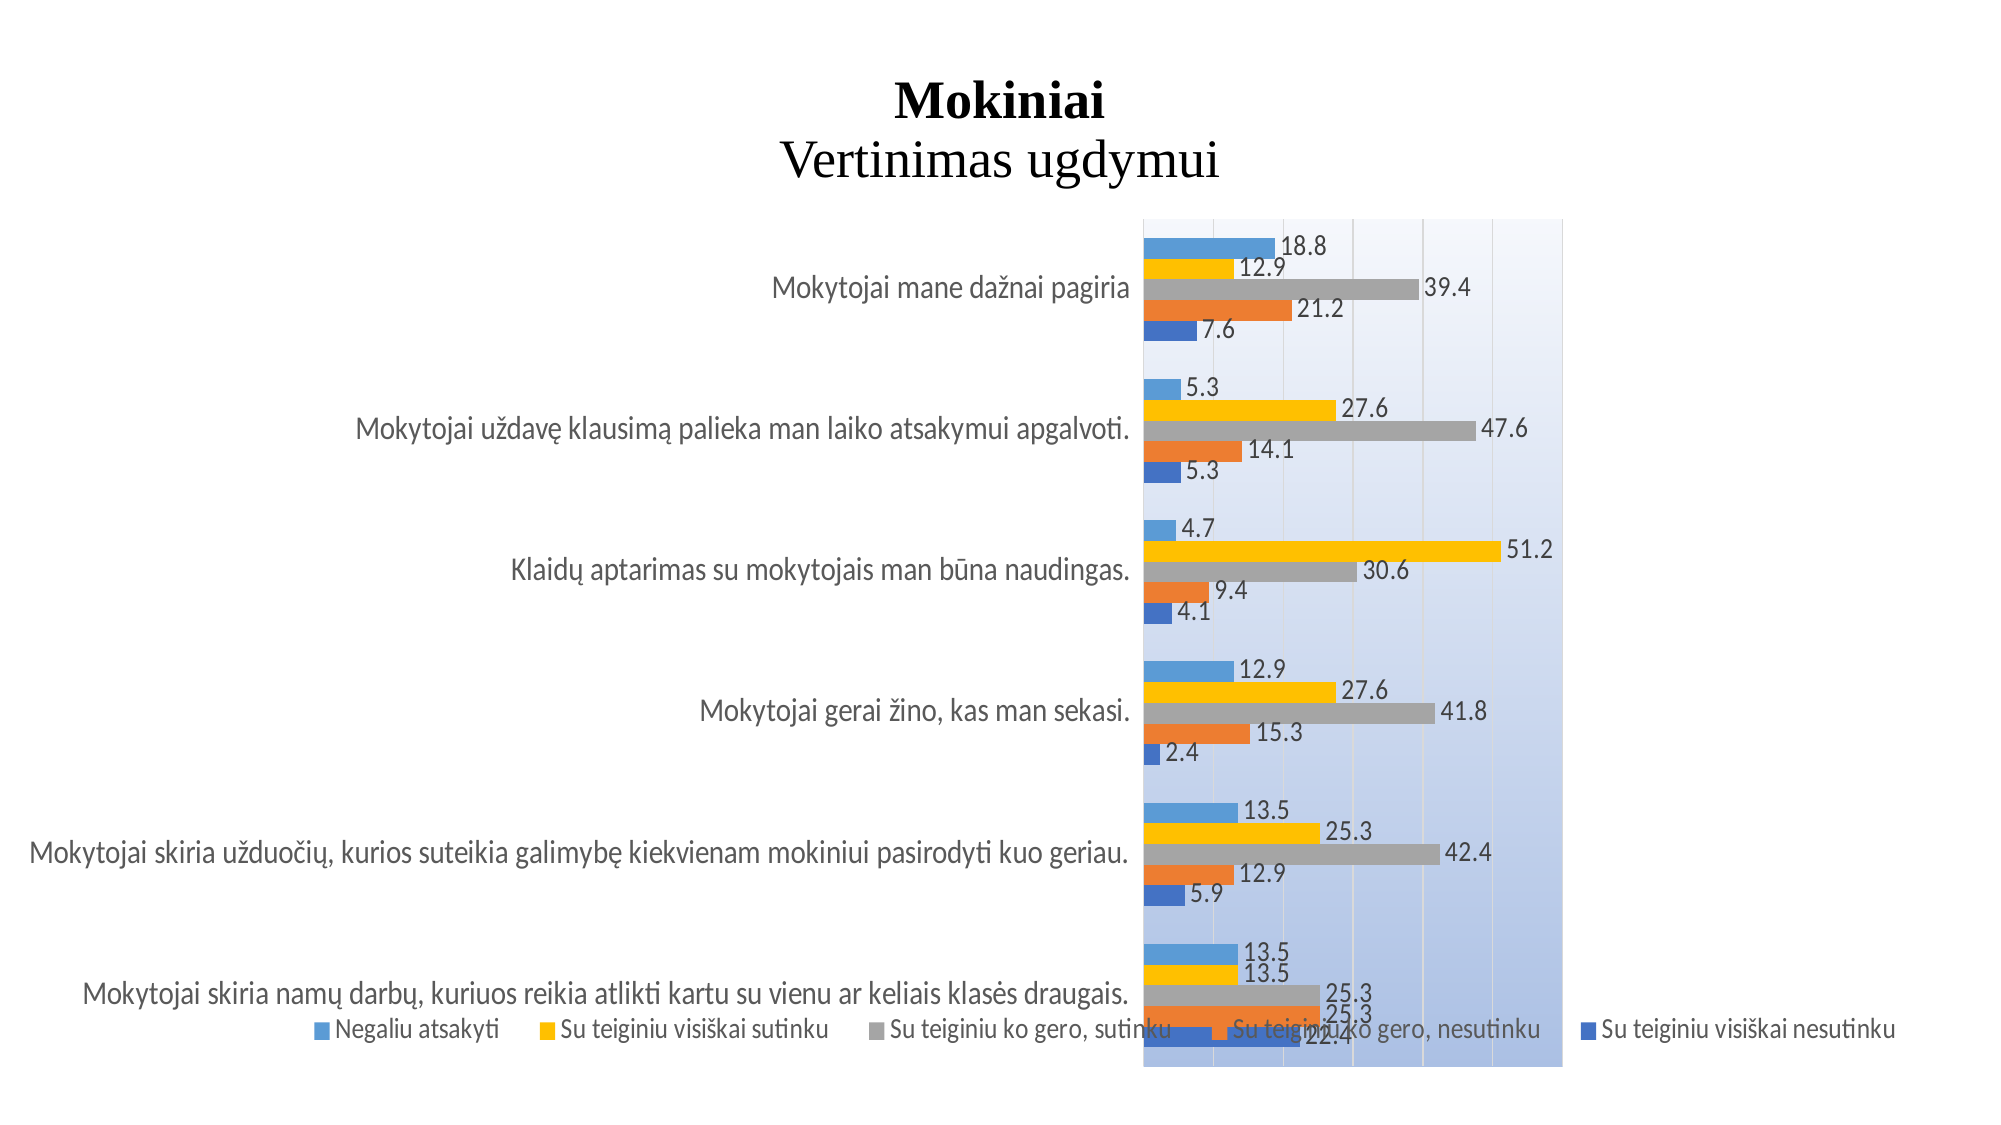

# Mokiniai Vertinimas ugdymui
### Chart
| Category | Su teiginiu visiškai nesutinku | Su teiginiu ko gero, nesutinku | Su teiginiu ko gero, sutinku | Su teiginiu visiškai sutinku | Negaliu atsakyti |
|---|---|---|---|---|---|
| Mokytojai skiria namų darbų, kuriuos reikia atlikti kartu su vienu ar keliais klasės draugais. | 22.4 | 25.3 | 25.3 | 13.5 | 13.5 |
| Mokytojai skiria užduočių, kurios suteikia galimybę kiekvienam mokiniui pasirodyti kuo geriau. | 5.9 | 12.9 | 42.4 | 25.3 | 13.5 |
| Mokytojai gerai žino, kas man sekasi. | 2.4 | 15.3 | 41.8 | 27.6 | 12.9 |
| Klaidų aptarimas su mokytojais man būna naudingas. | 4.1 | 9.4 | 30.6 | 51.2 | 4.7 |
| Mokytojai uždavę klausimą palieka man laiko atsakymui apgalvoti. | 5.3 | 14.1 | 47.6 | 27.6 | 5.3 |
| Mokytojai mane dažnai pagiria | 7.6 | 21.2 | 39.4 | 12.9 | 18.8 |